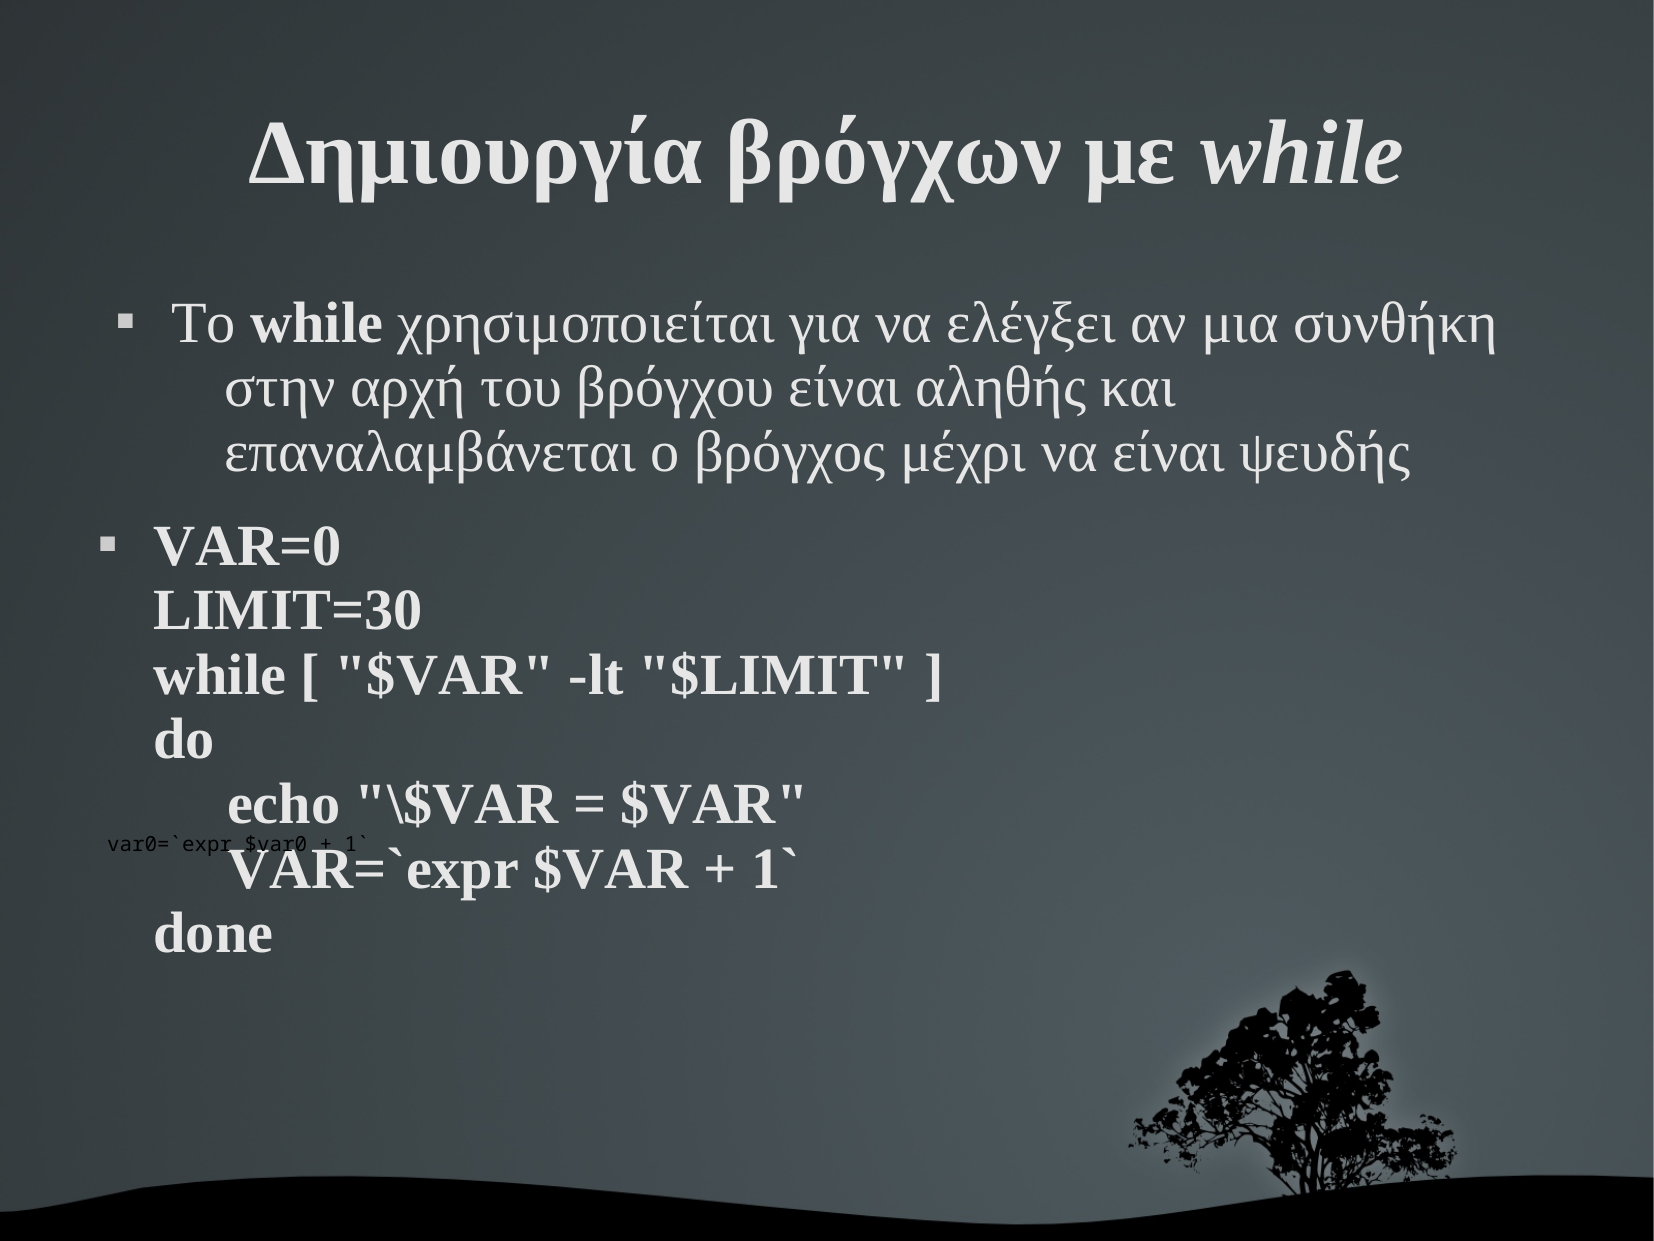

# Δημιουργία βρόγχων με while
Το while χρησιμοποιείται για να ελέγξει αν μια συνθήκη στην αρχή του βρόγχου είναι αληθής και επαναλαμβάνεται ο βρόγχος μέχρι να είναι ψευδής
VAR=0
LIMIT=30
while [ "$VAR" -lt "$LIMIT" ]
do
	echo "\$VAR = $VAR"
	VAR=`expr $VAR + 1`
done
var0=`expr $var0 + 1`